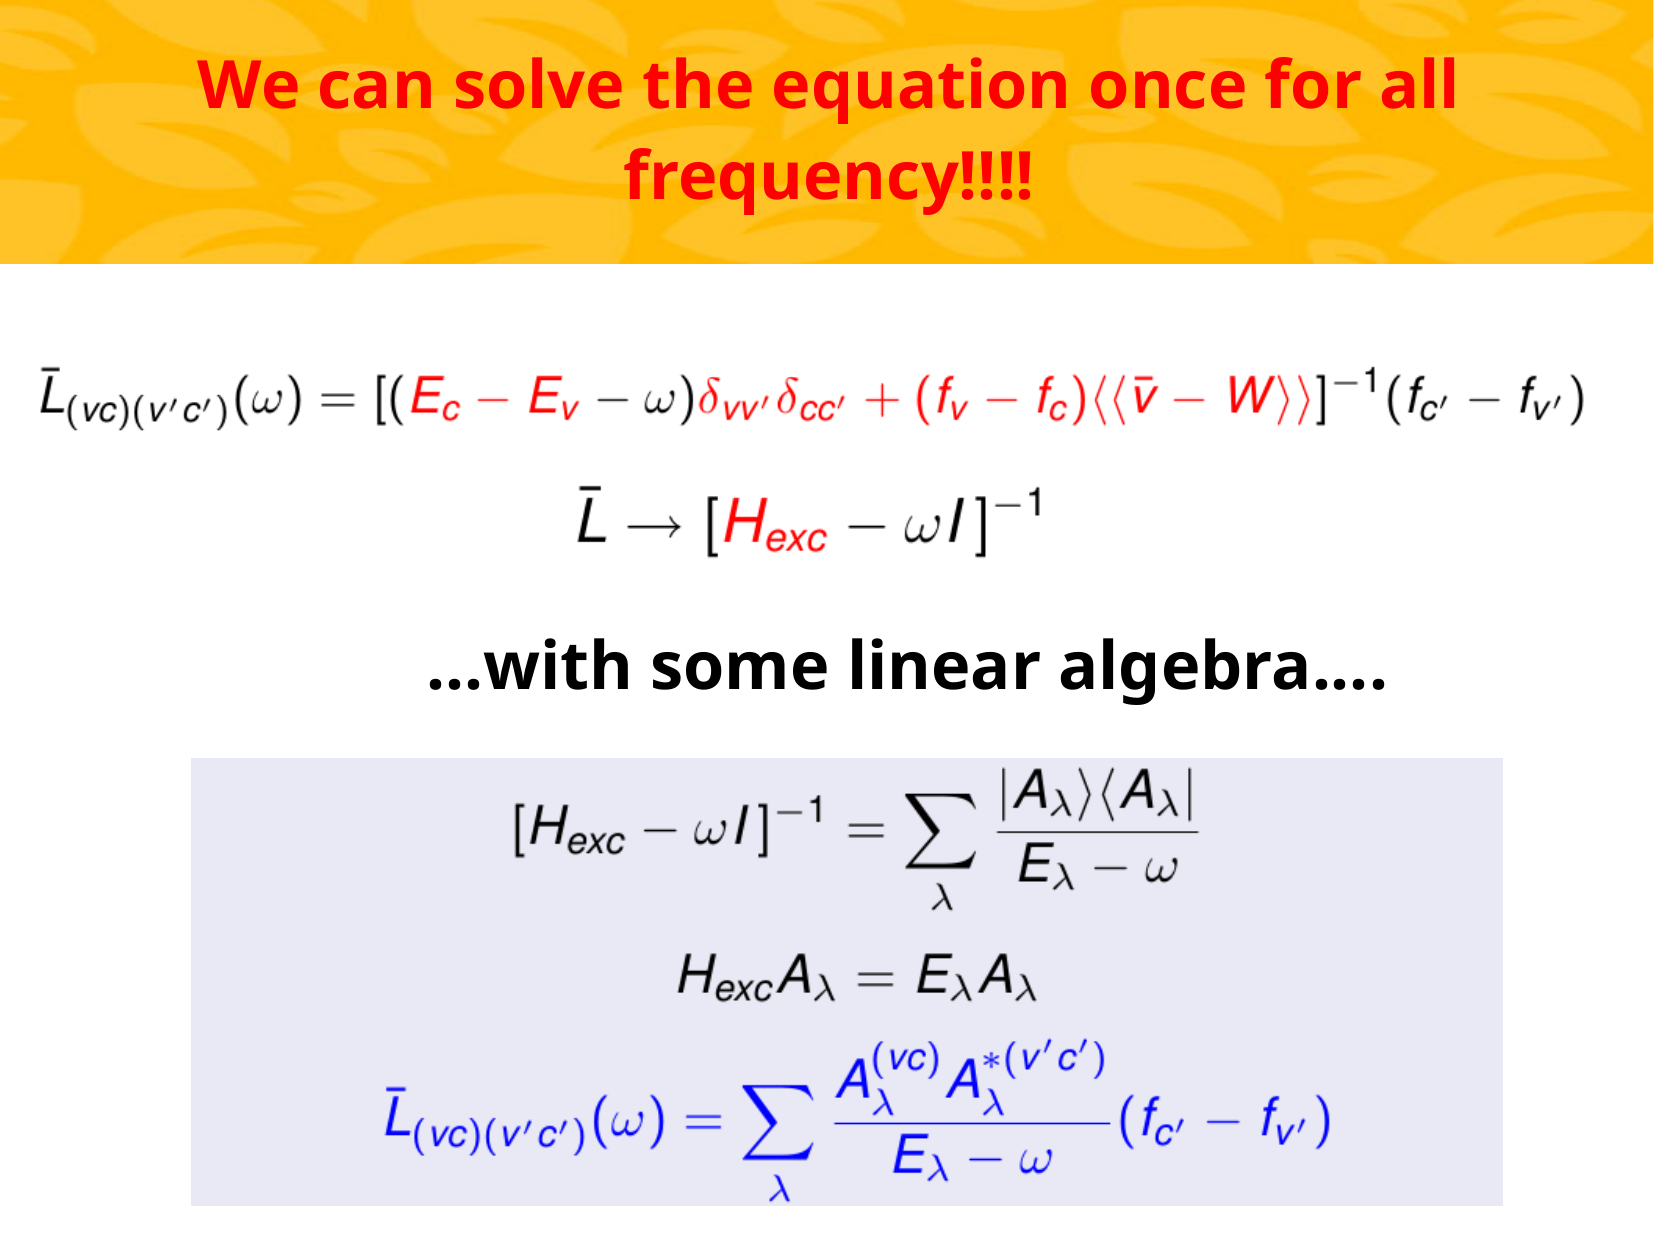

We can solve the equation once for all frequency!!!!
...with some linear algebra....